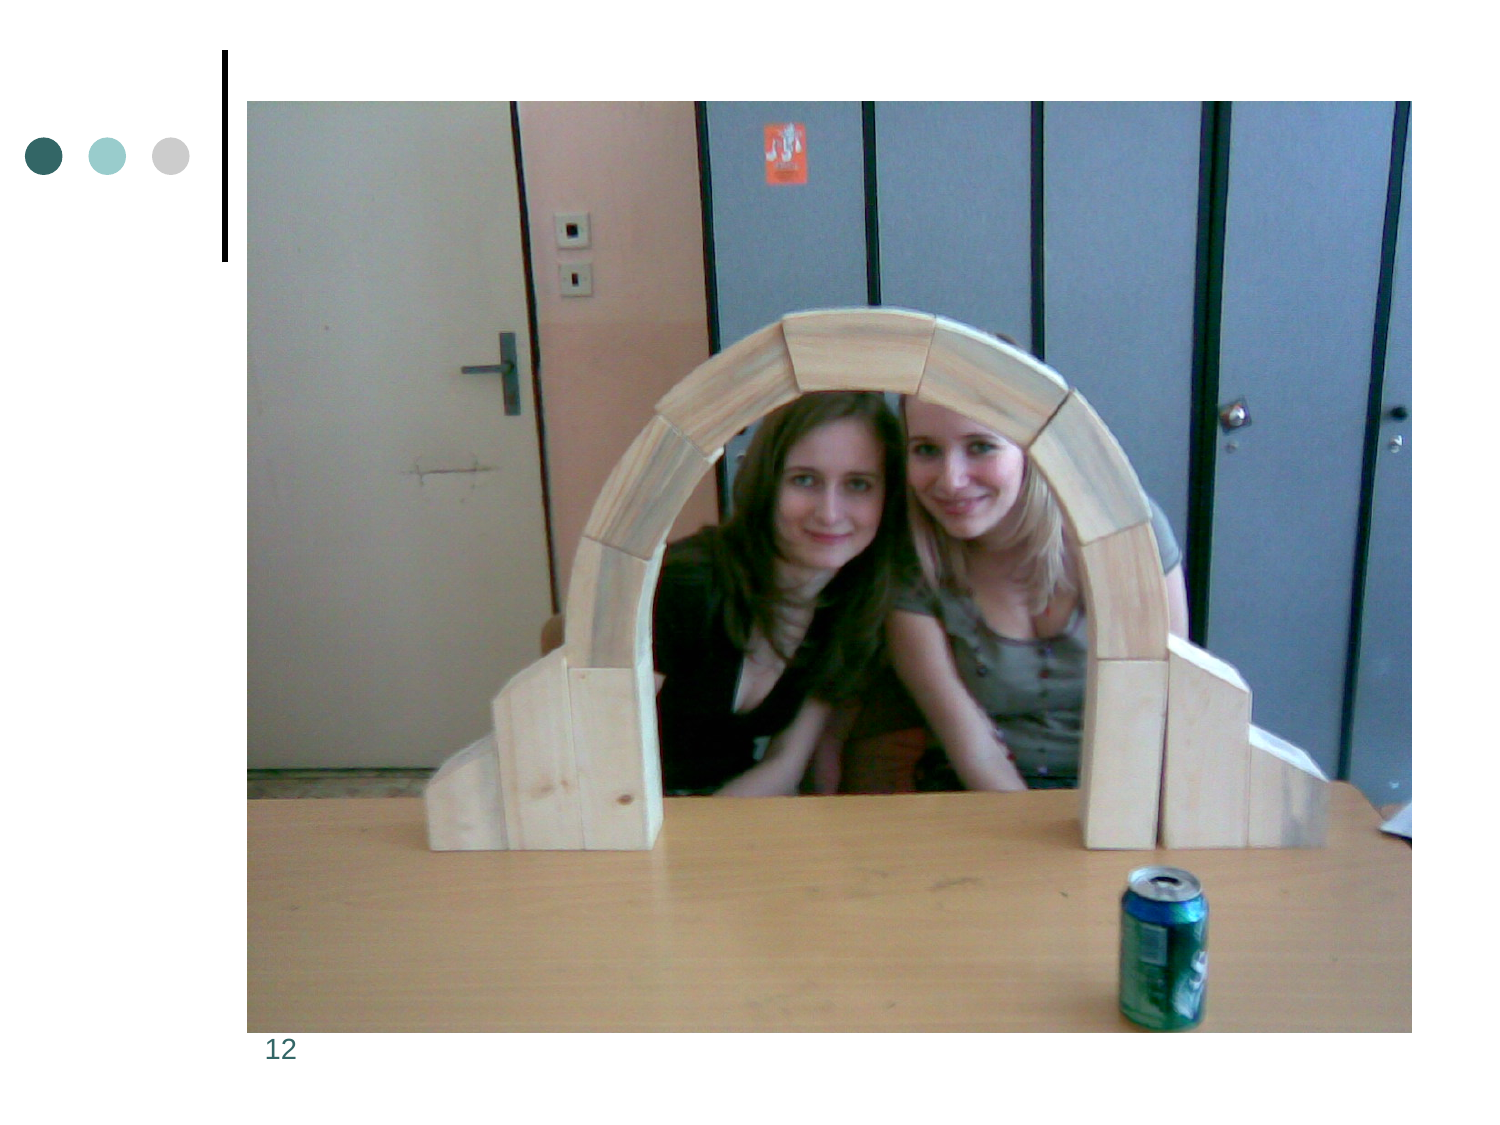

Takže
# si ho mohou ve škole postavit i jeho studenti
12